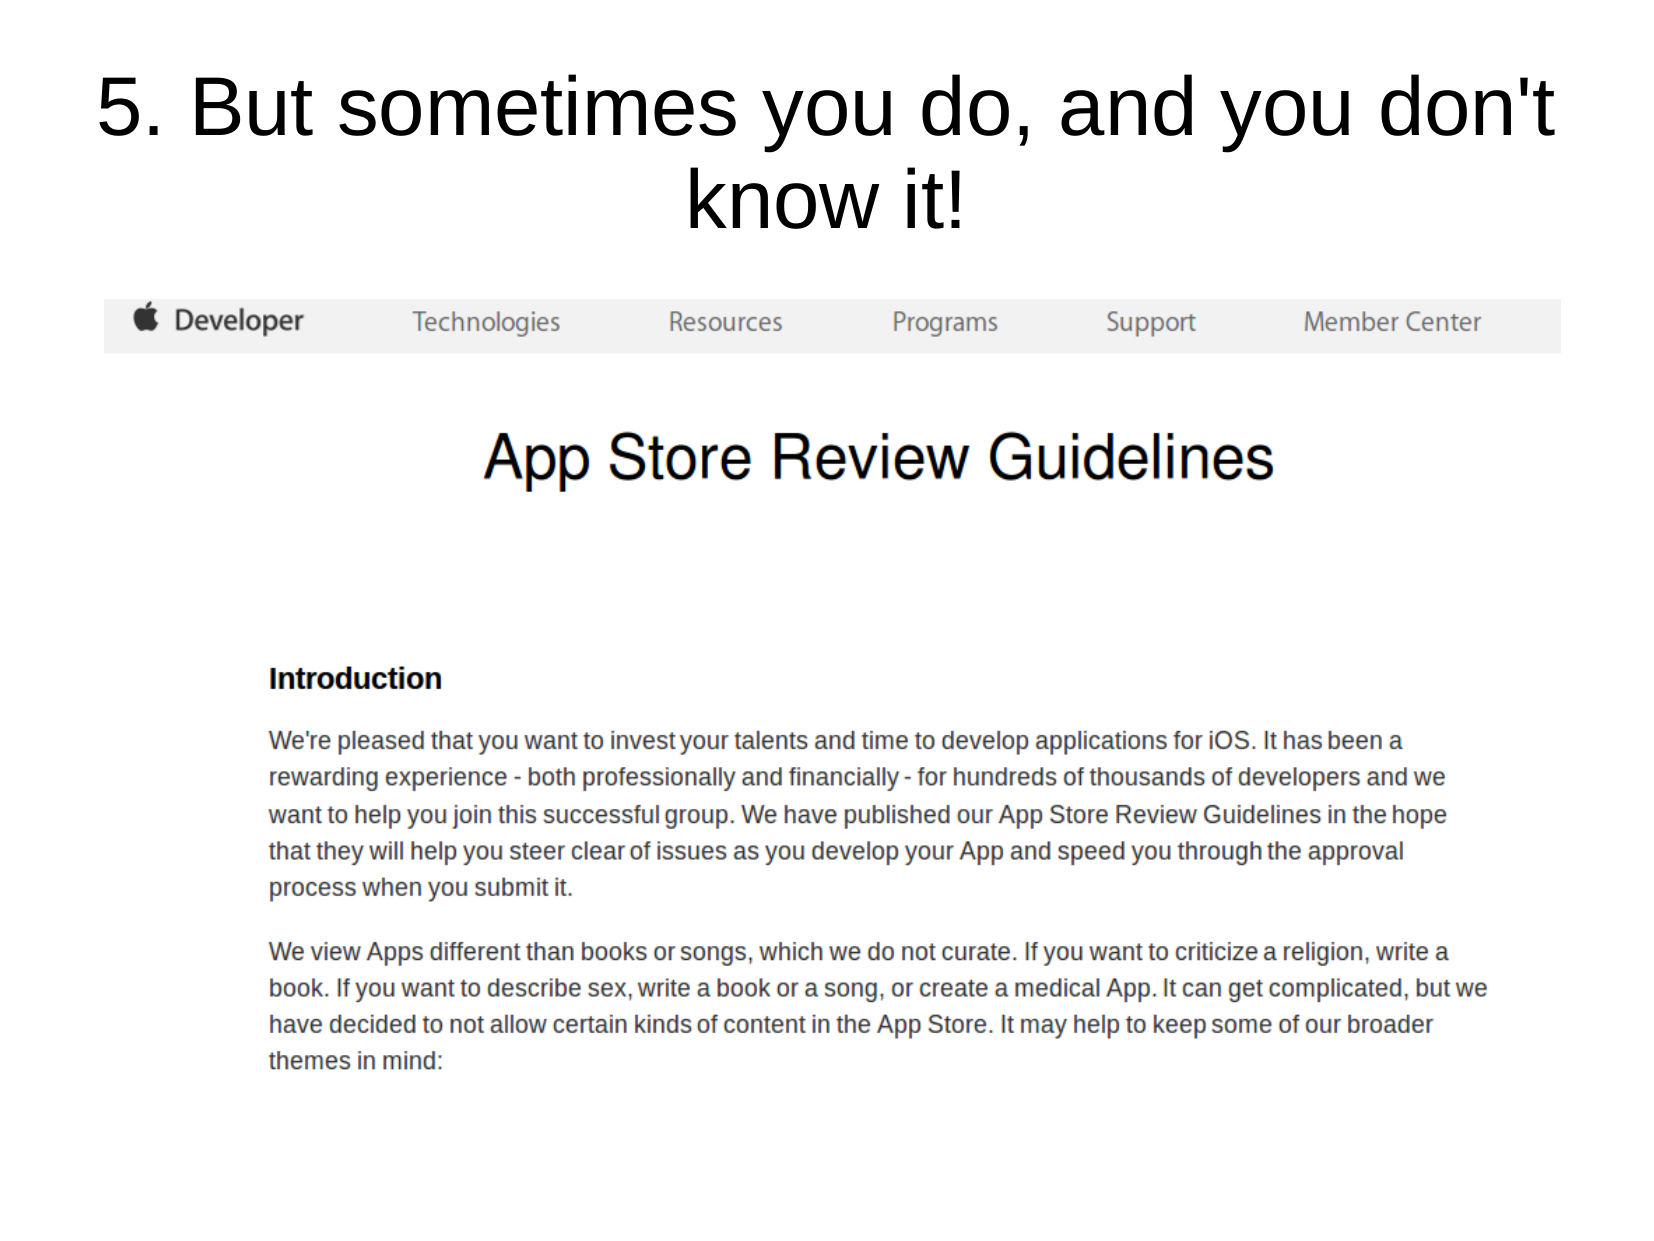

# 5. But sometimes you do, and you don't know it!